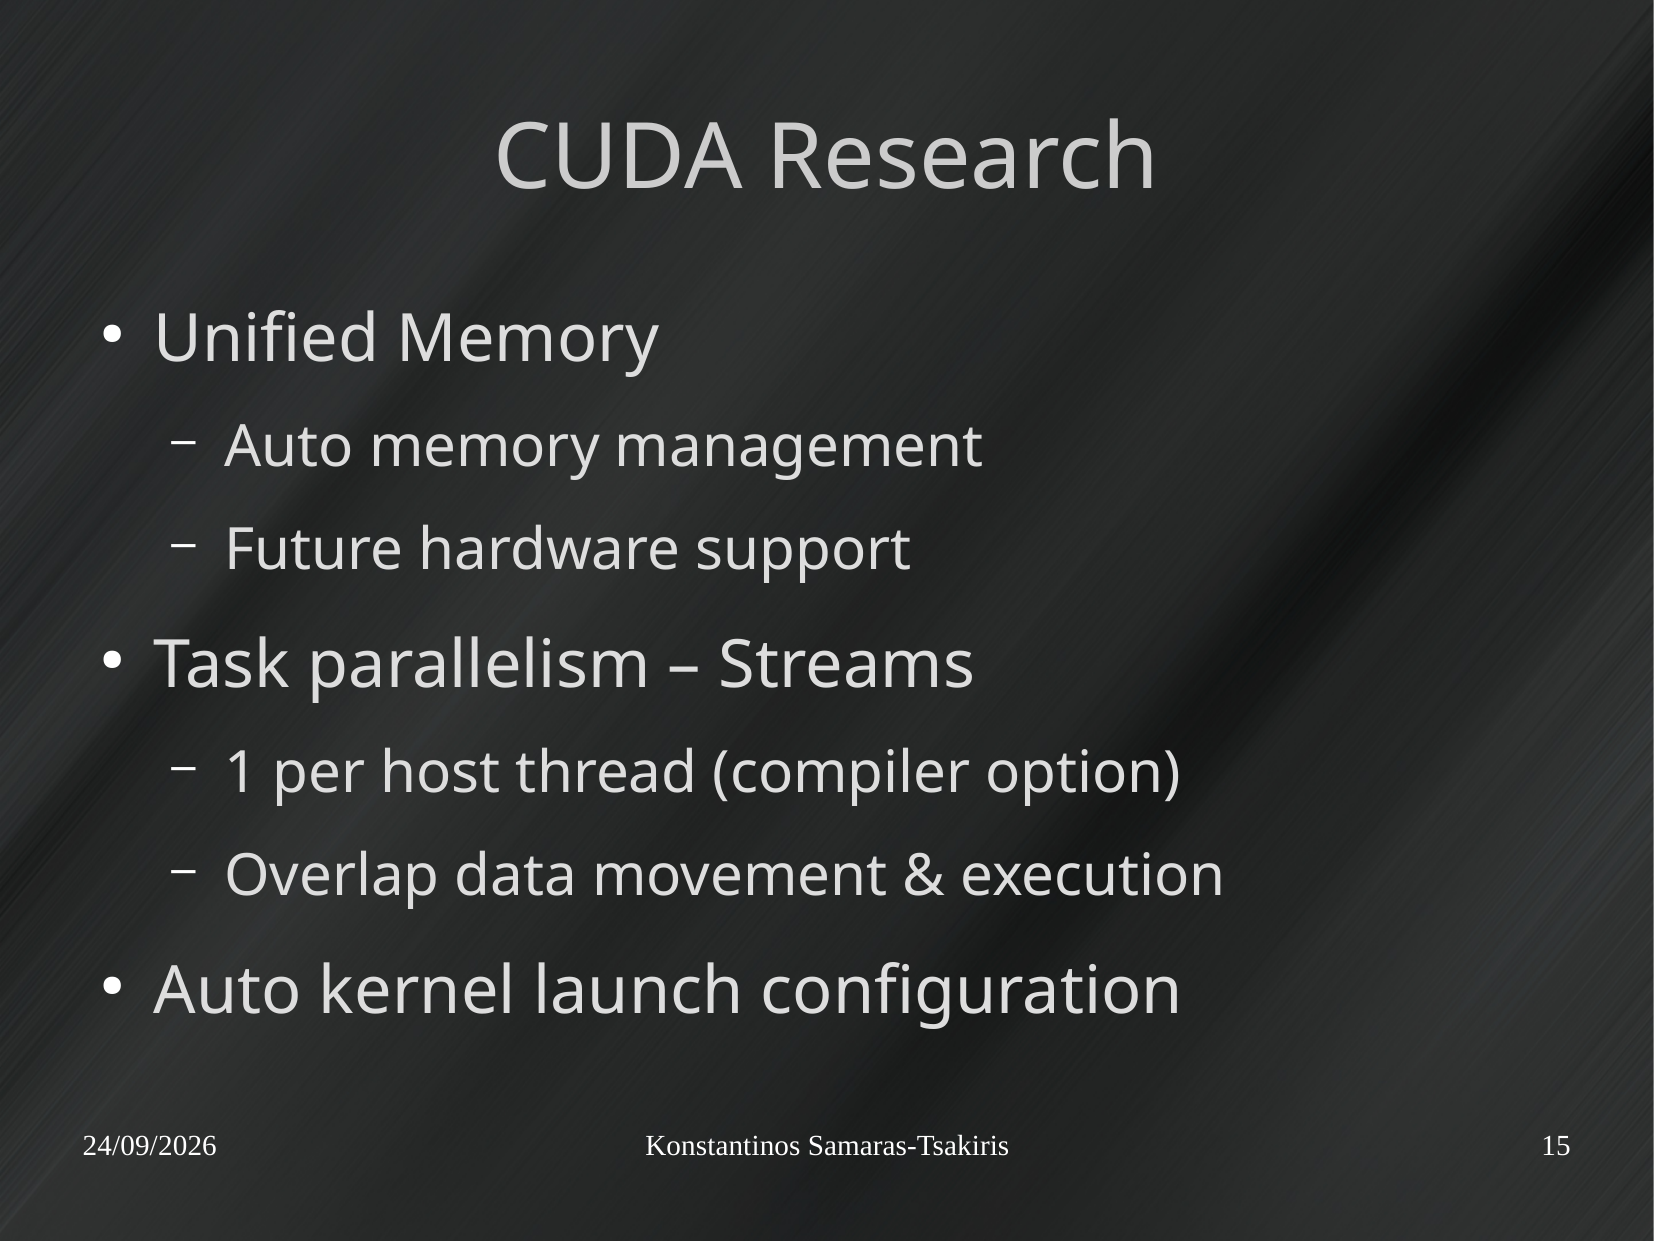

# CUDA Research
Unified Memory
Auto memory management
Future hardware support
Task parallelism – Streams
1 per host thread (compiler option)
Overlap data movement & execution
Auto kernel launch configuration
Konstantinos Samaras-Tsakiris
15